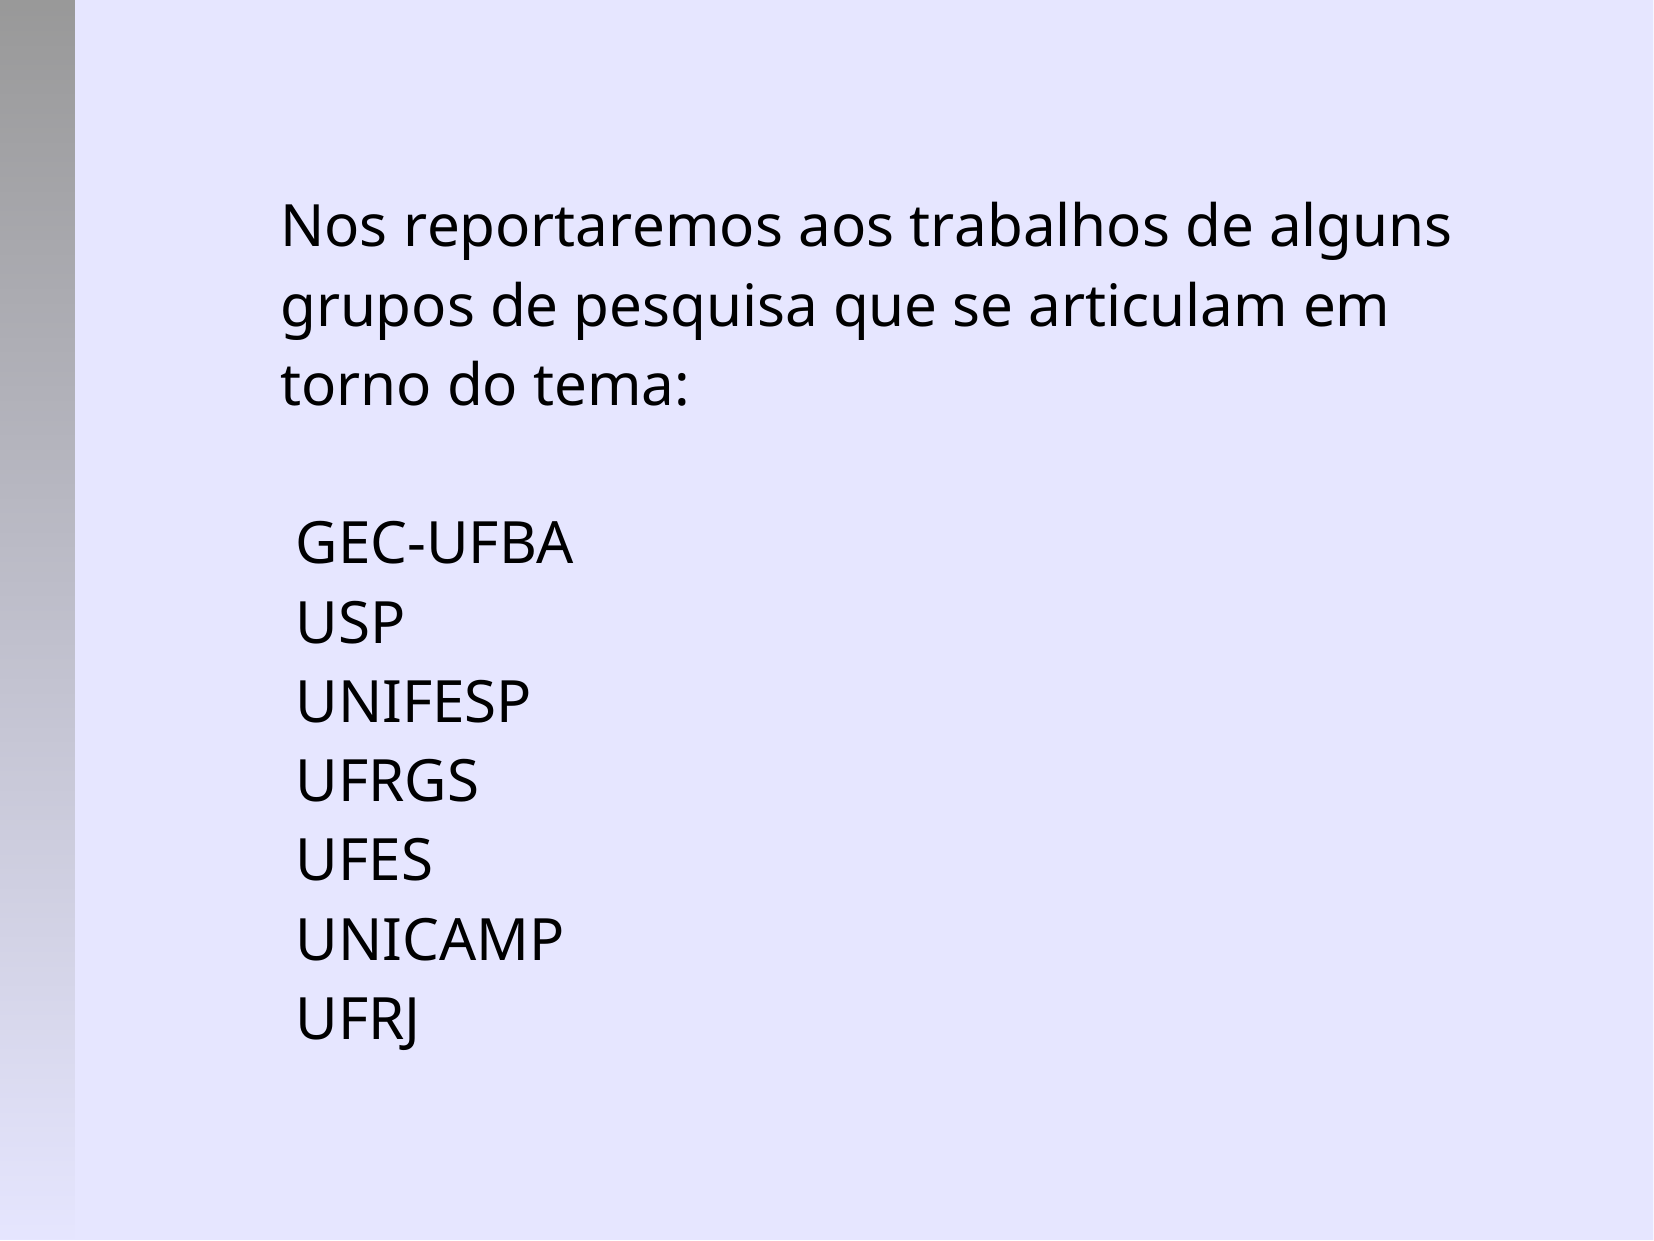

Nos reportaremos aos trabalhos de alguns grupos de pesquisa que se articulam em
torno do tema:
 GEC-UFBA
 USP
 UNIFESP
 UFRGS
 UFES
 UNICAMP
 UFRJ